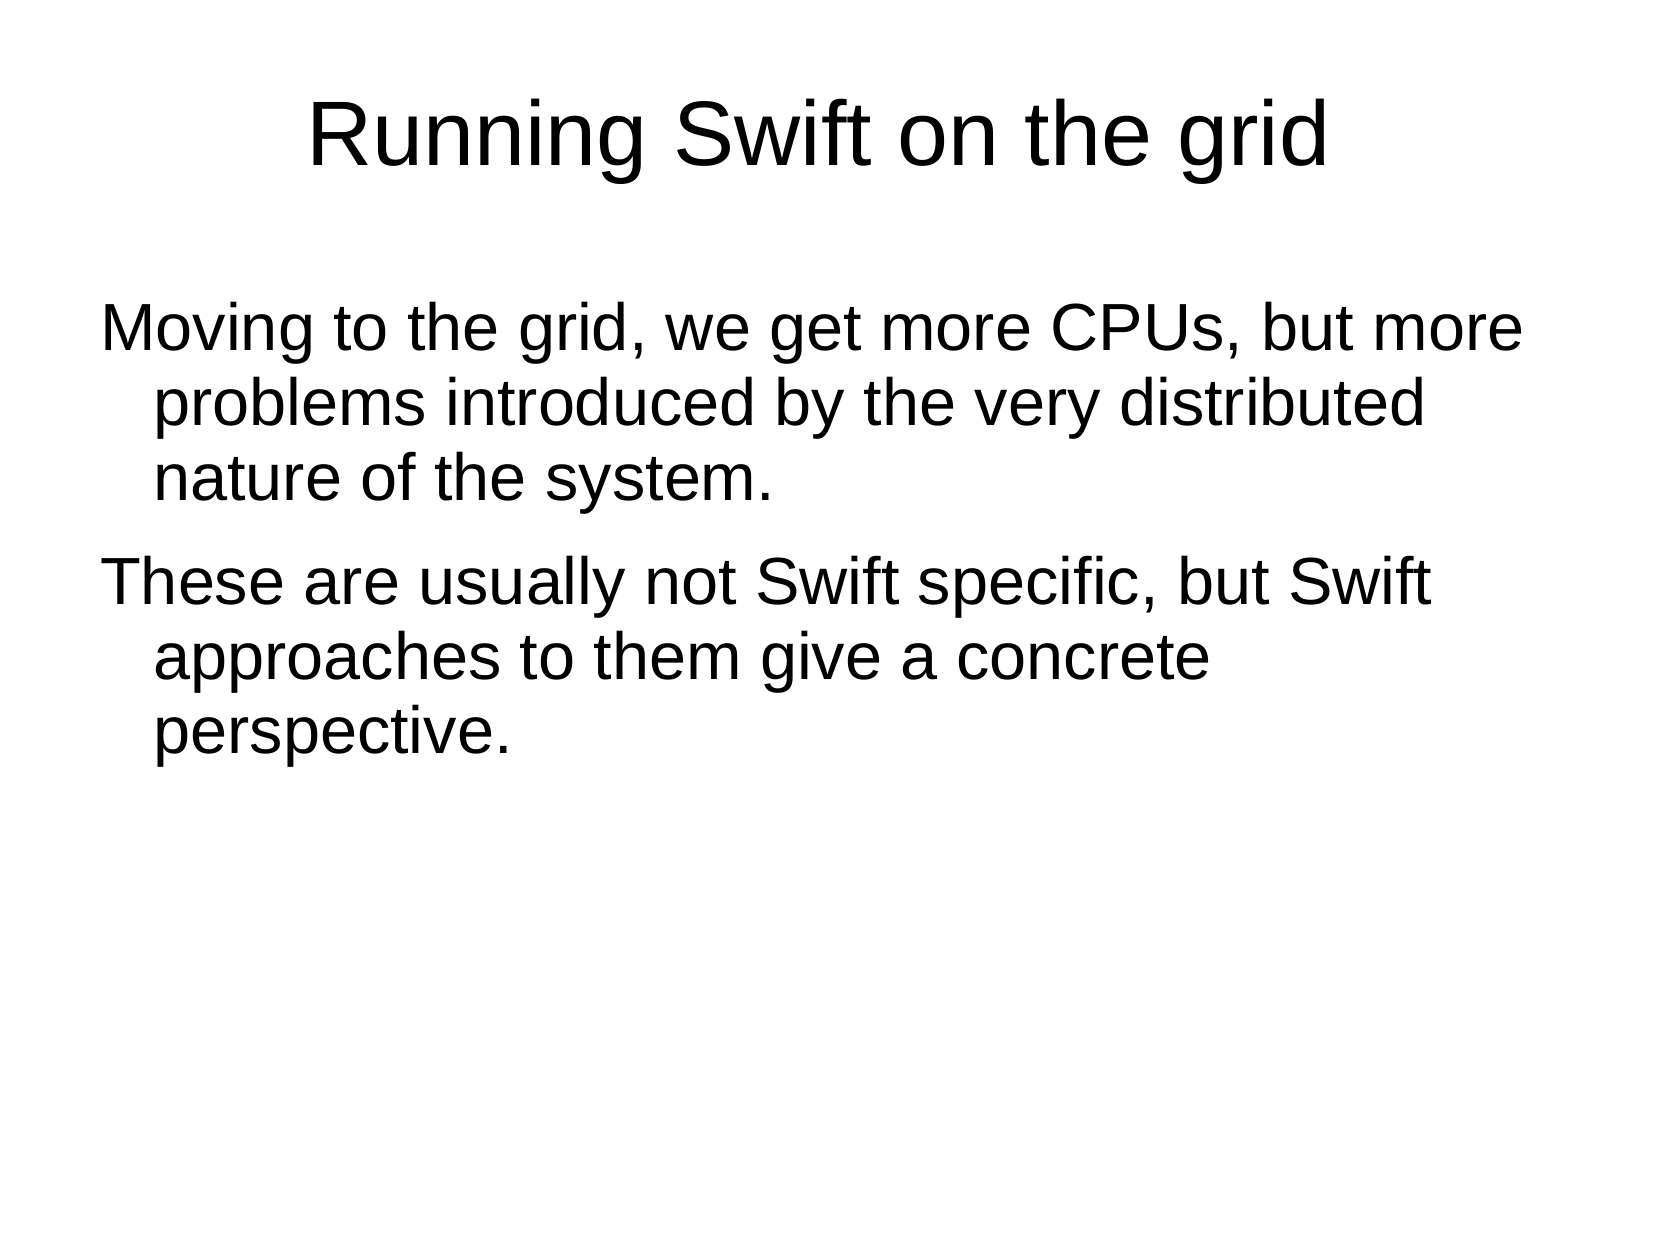

# Running Swift on the grid
Moving to the grid, we get more CPUs, but more problems introduced by the very distributed nature of the system.
These are usually not Swift specific, but Swift approaches to them give a concrete perspective.